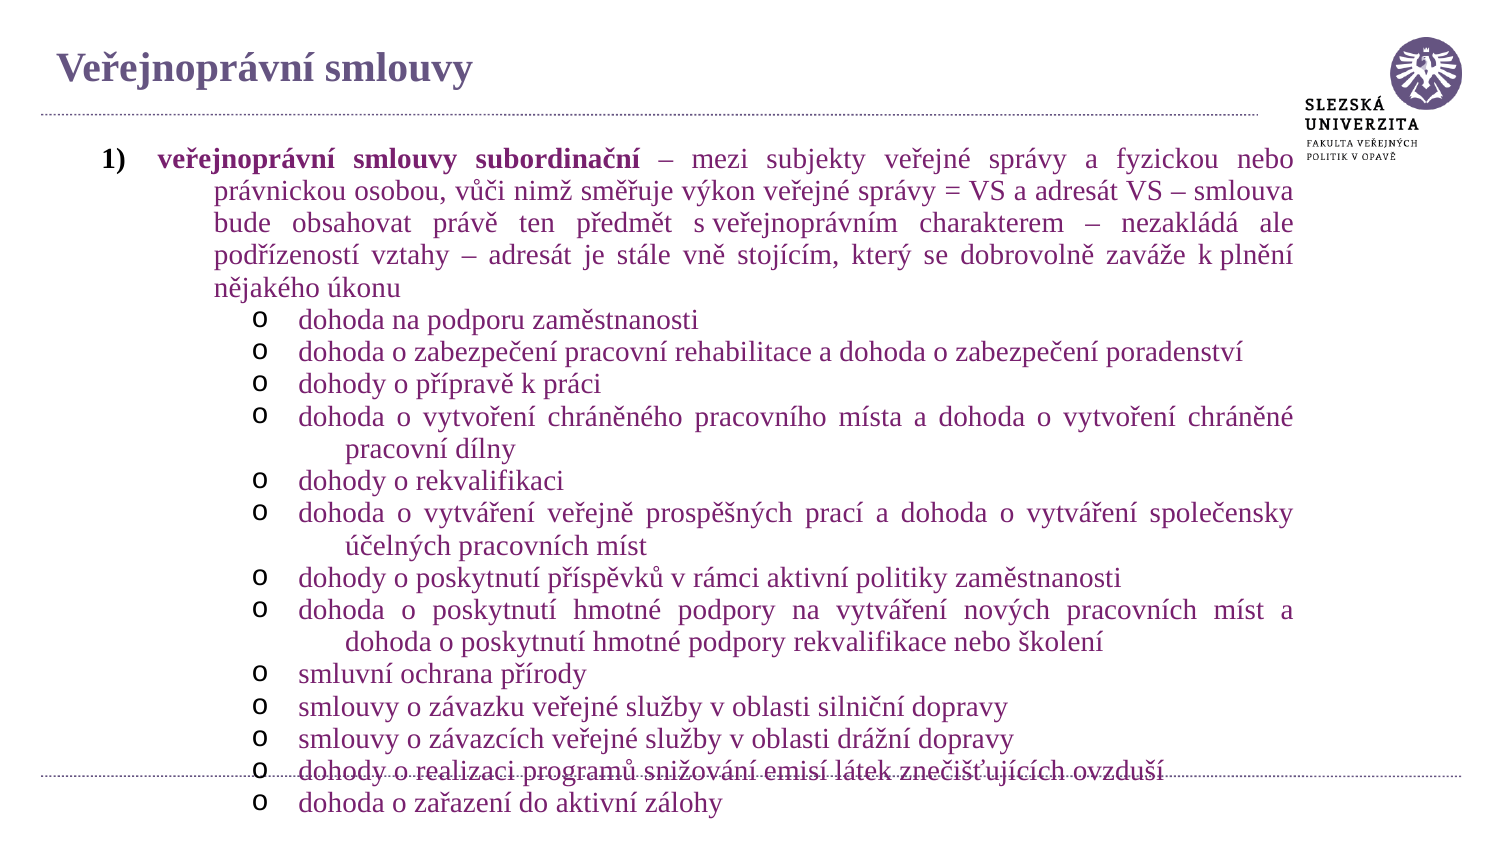

# Veřejnoprávní smlouvy
veřejnoprávní smlouvy subordinační – mezi subjekty veřejné správy a fyzickou nebo právnickou osobou, vůči nimž směřuje výkon veřejné správy = VS a adresát VS – smlouva bude obsahovat právě ten předmět s veřejnoprávním charakterem – nezakládá ale podřízeností vztahy – adresát je stále vně stojícím, který se dobrovolně zaváže k plnění nějakého úkonu
dohoda na podporu zaměstnanosti
dohoda o zabezpečení pracovní rehabilitace a dohoda o zabezpečení poradenství
dohody o přípravě k práci
dohoda o vytvoření chráněného pracovního místa a dohoda o vytvoření chráněné pracovní dílny
dohody o rekvalifikaci
dohoda o vytváření veřejně prospěšných prací a dohoda o vytváření společensky účelných pracovních míst
dohody o poskytnutí příspěvků v rámci aktivní politiky zaměstnanosti
dohoda o poskytnutí hmotné podpory na vytváření nových pracovních míst a dohoda o poskytnutí hmotné podpory rekvalifikace nebo školení
smluvní ochrana přírody
smlouvy o závazku veřejné služby v oblasti silniční dopravy
smlouvy o závazcích veřejné služby v oblasti drážní dopravy
dohody o realizaci programů snižování emisí látek znečišťujících ovzduší
dohoda o zařazení do aktivní zálohy